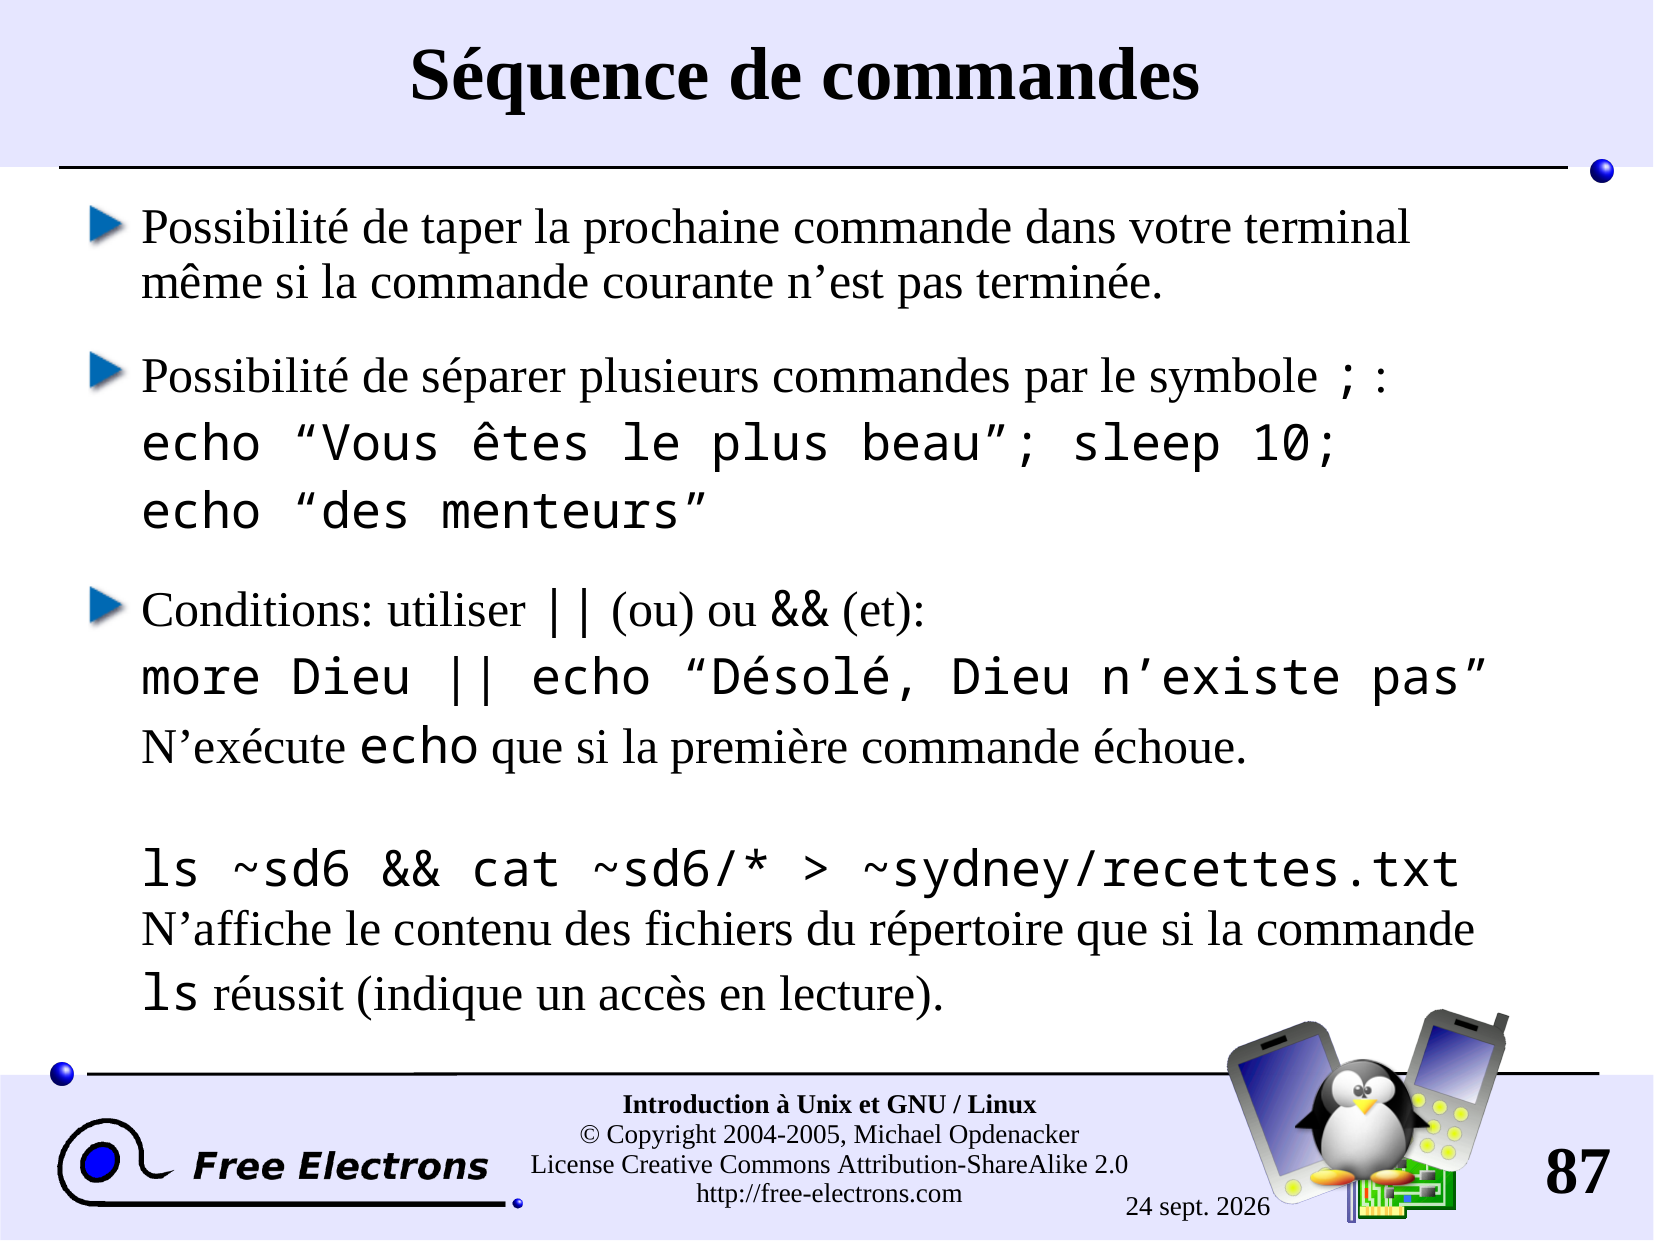

# Séquence de commandes
Possibilité de taper la prochaine commande dans votre terminal même si la commande courante n’est pas terminée.
Possibilité de séparer plusieurs commandes par le symbole ; :
echo “Vous êtes le plus beau”; sleep 10; echo “des menteurs”
Conditions: utiliser || (ou) ou && (et):
more Dieu || echo “Désolé, Dieu n’existe pas”
N’exécute echo que si la première commande échoue.
ls ~sd6 && cat ~sd6/* > ~sydney/recettes.txt
N’affiche le contenu des fichiers du répertoire que si la commande ls réussit (indique un accès en lecture).